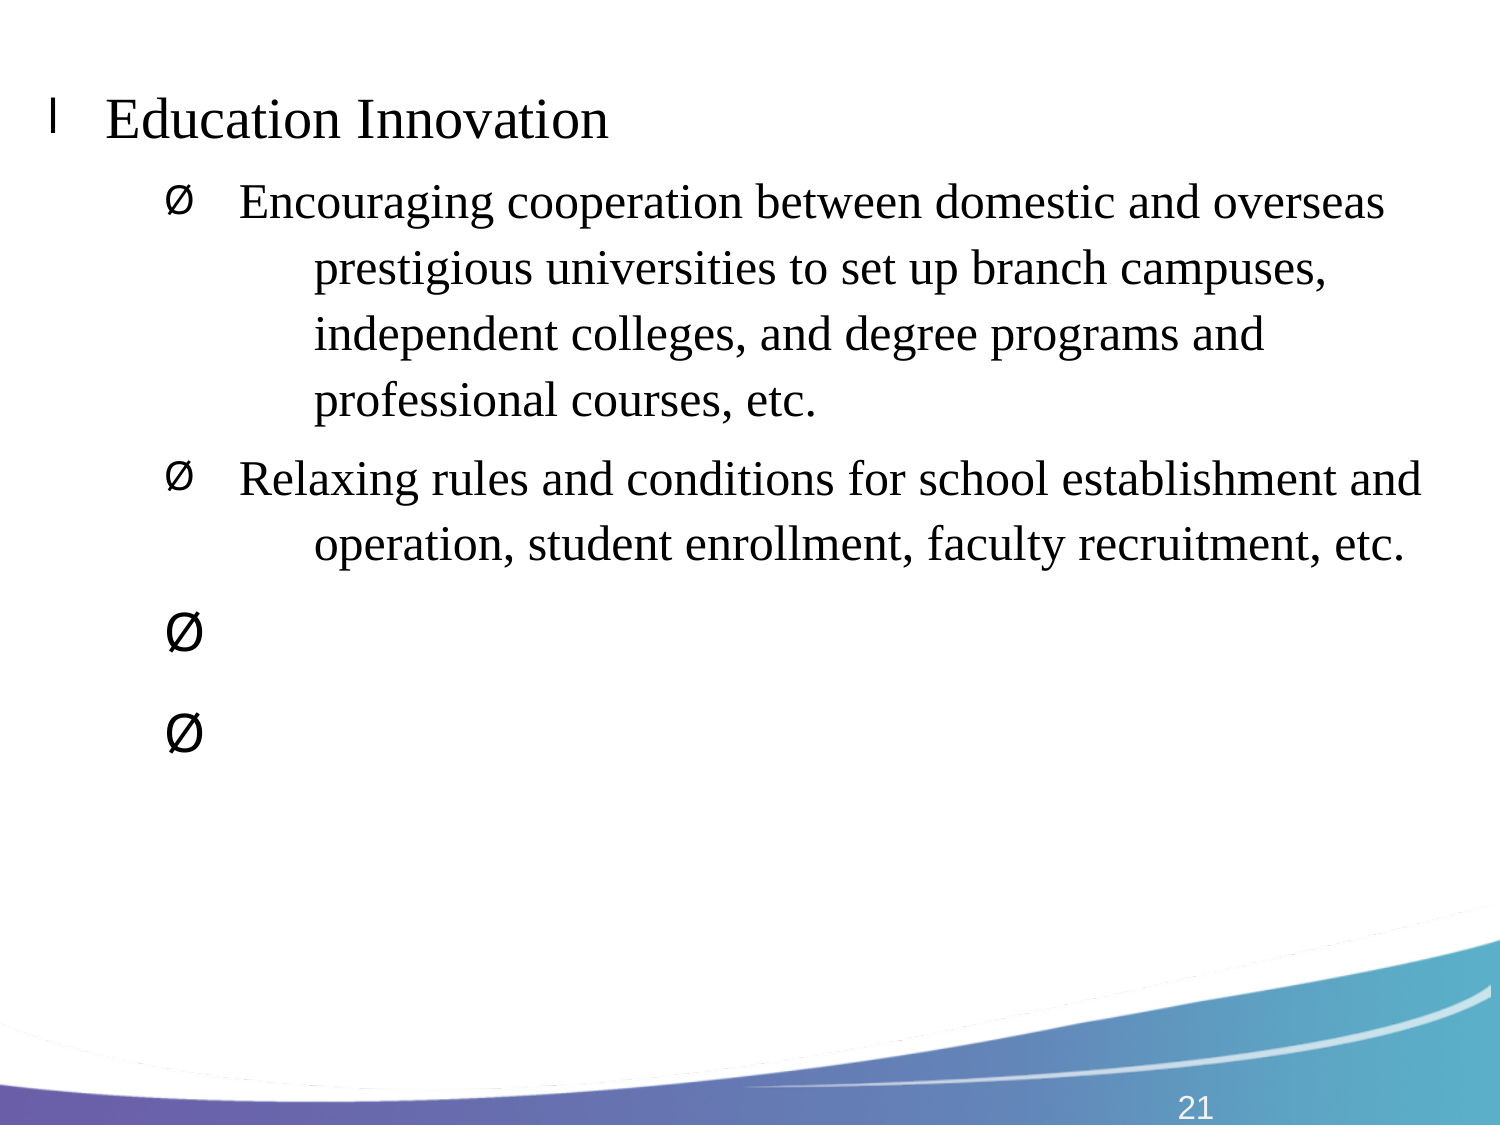

Education Innovation
Encouraging cooperation between domestic and overseas prestigious universities to set up branch campuses, independent colleges, and degree programs and professional courses, etc.
Relaxing rules and conditions for school establishment and operation, student enrollment, faculty recruitment, etc.